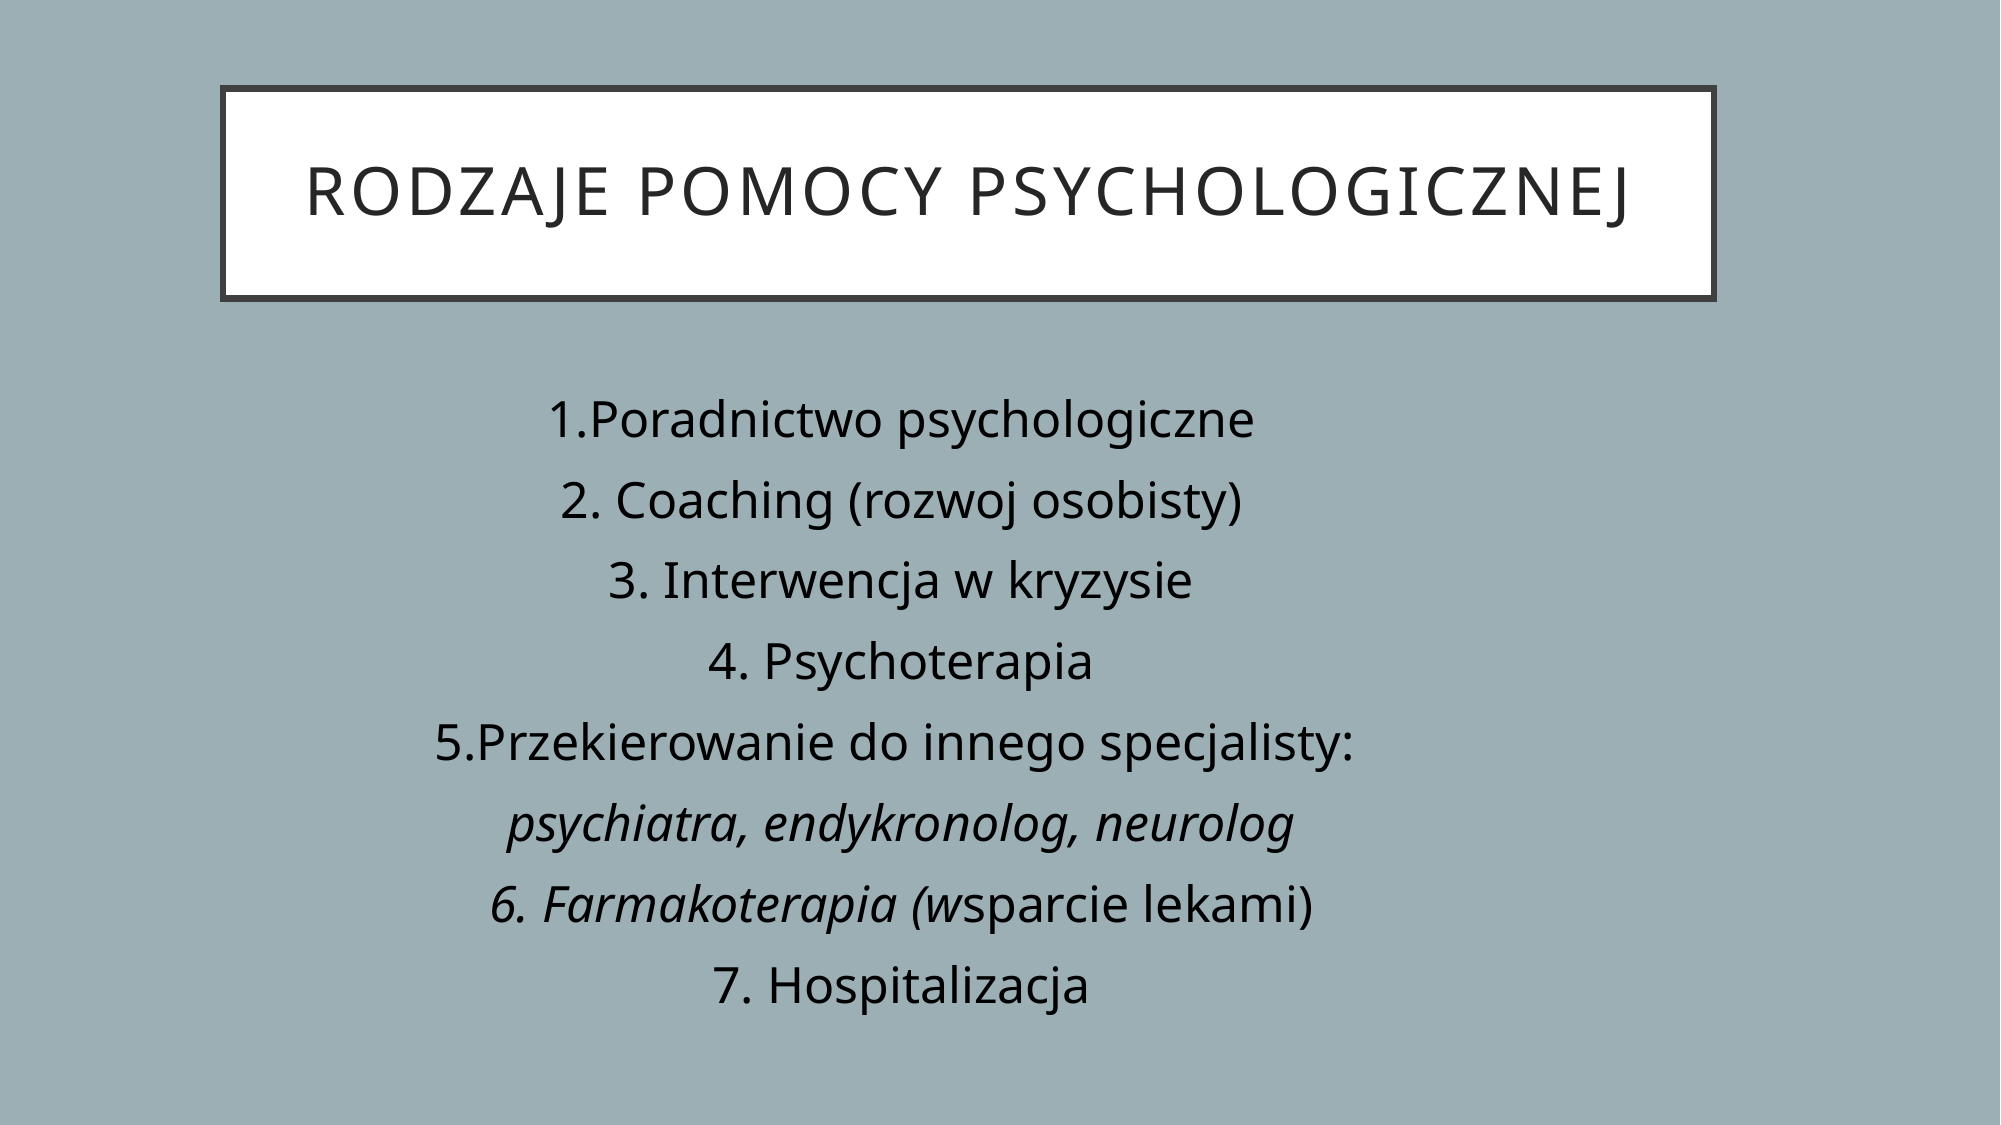

# Rodzaje pomocy psychologicznej
1.Poradnictwo psychologiczne
2. Coaching (rozwoj osobisty)
3. Interwencja w kryzysie
4. Psychoterapia
5.Przekierowanie do innego specjalisty:
psychiatra, endykronolog, neurolog
6. Farmakoterapia (wsparcie lekami)
7. Hospitalizacja